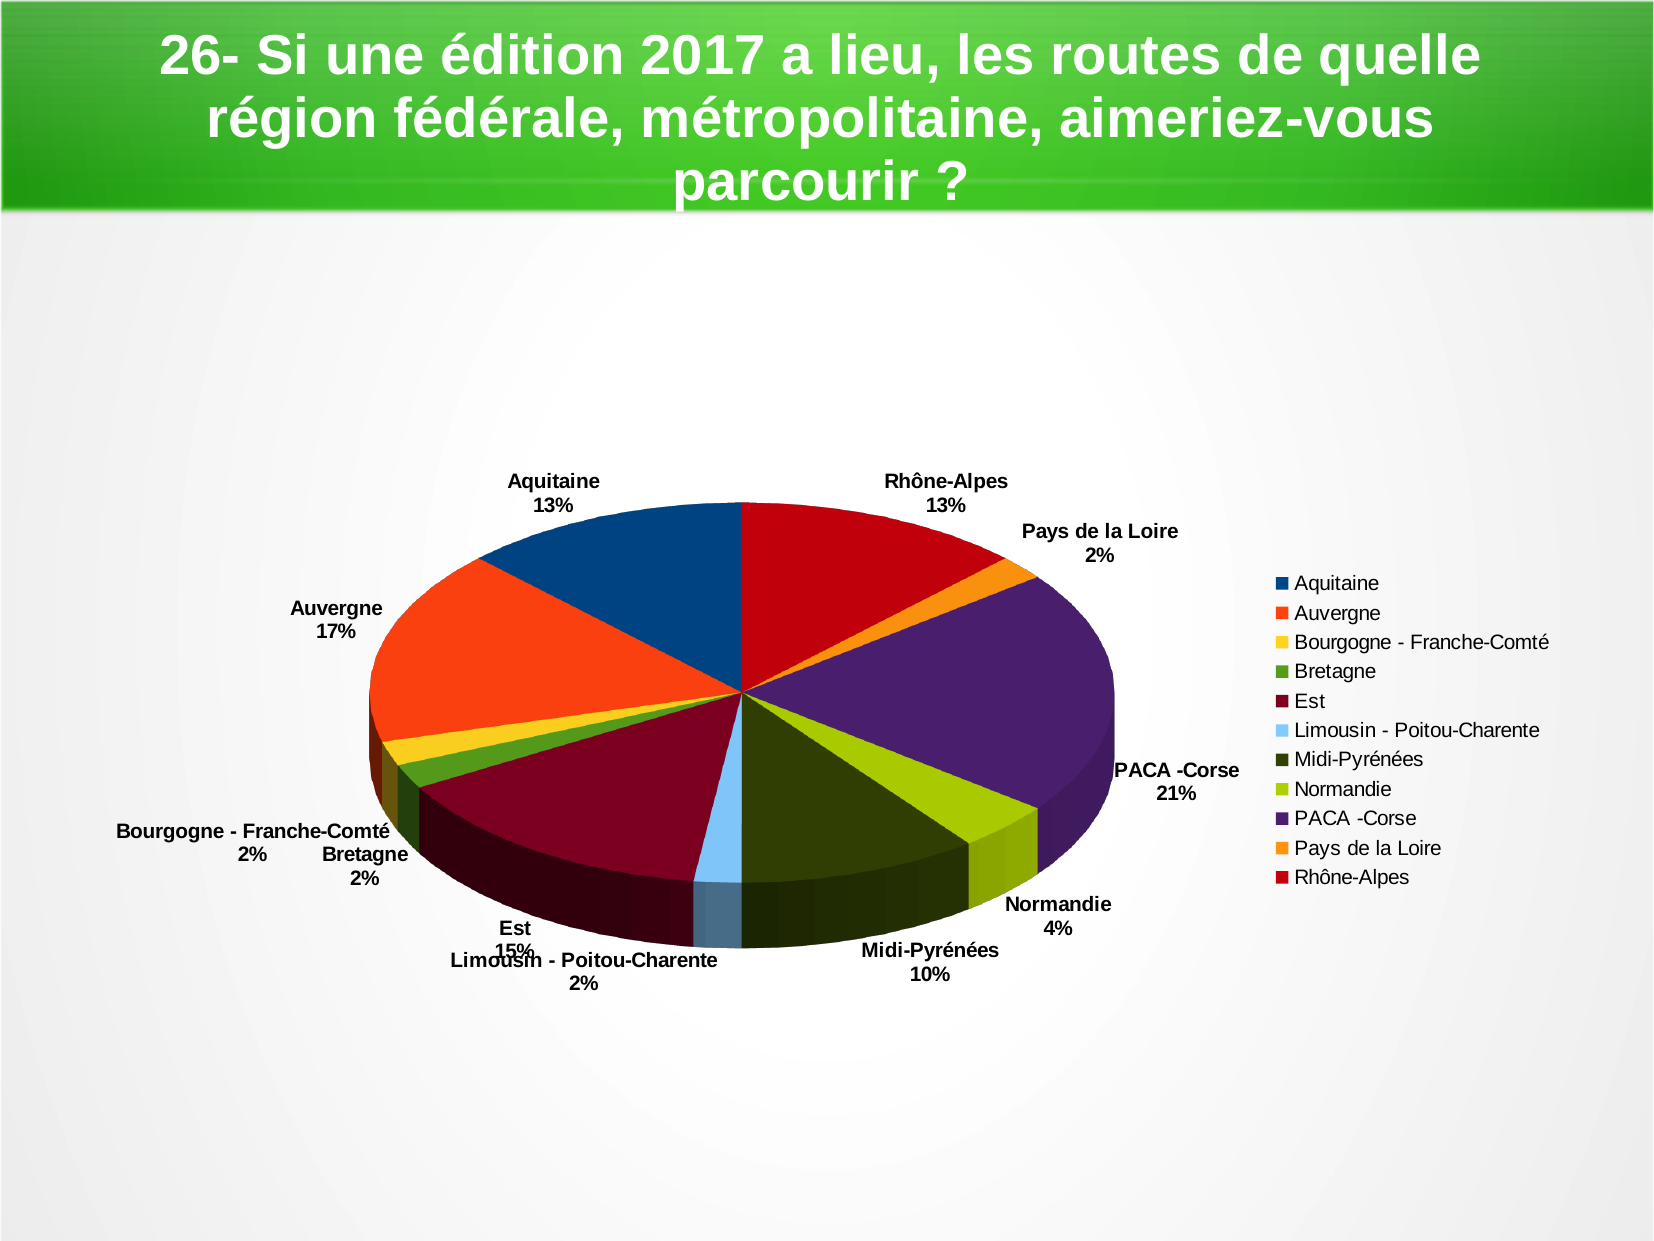

# 26- Si une édition 2017 a lieu, les routes de quelle région fédérale, métropolitaine, aimeriez-vous parcourir ?
[unsupported chart]